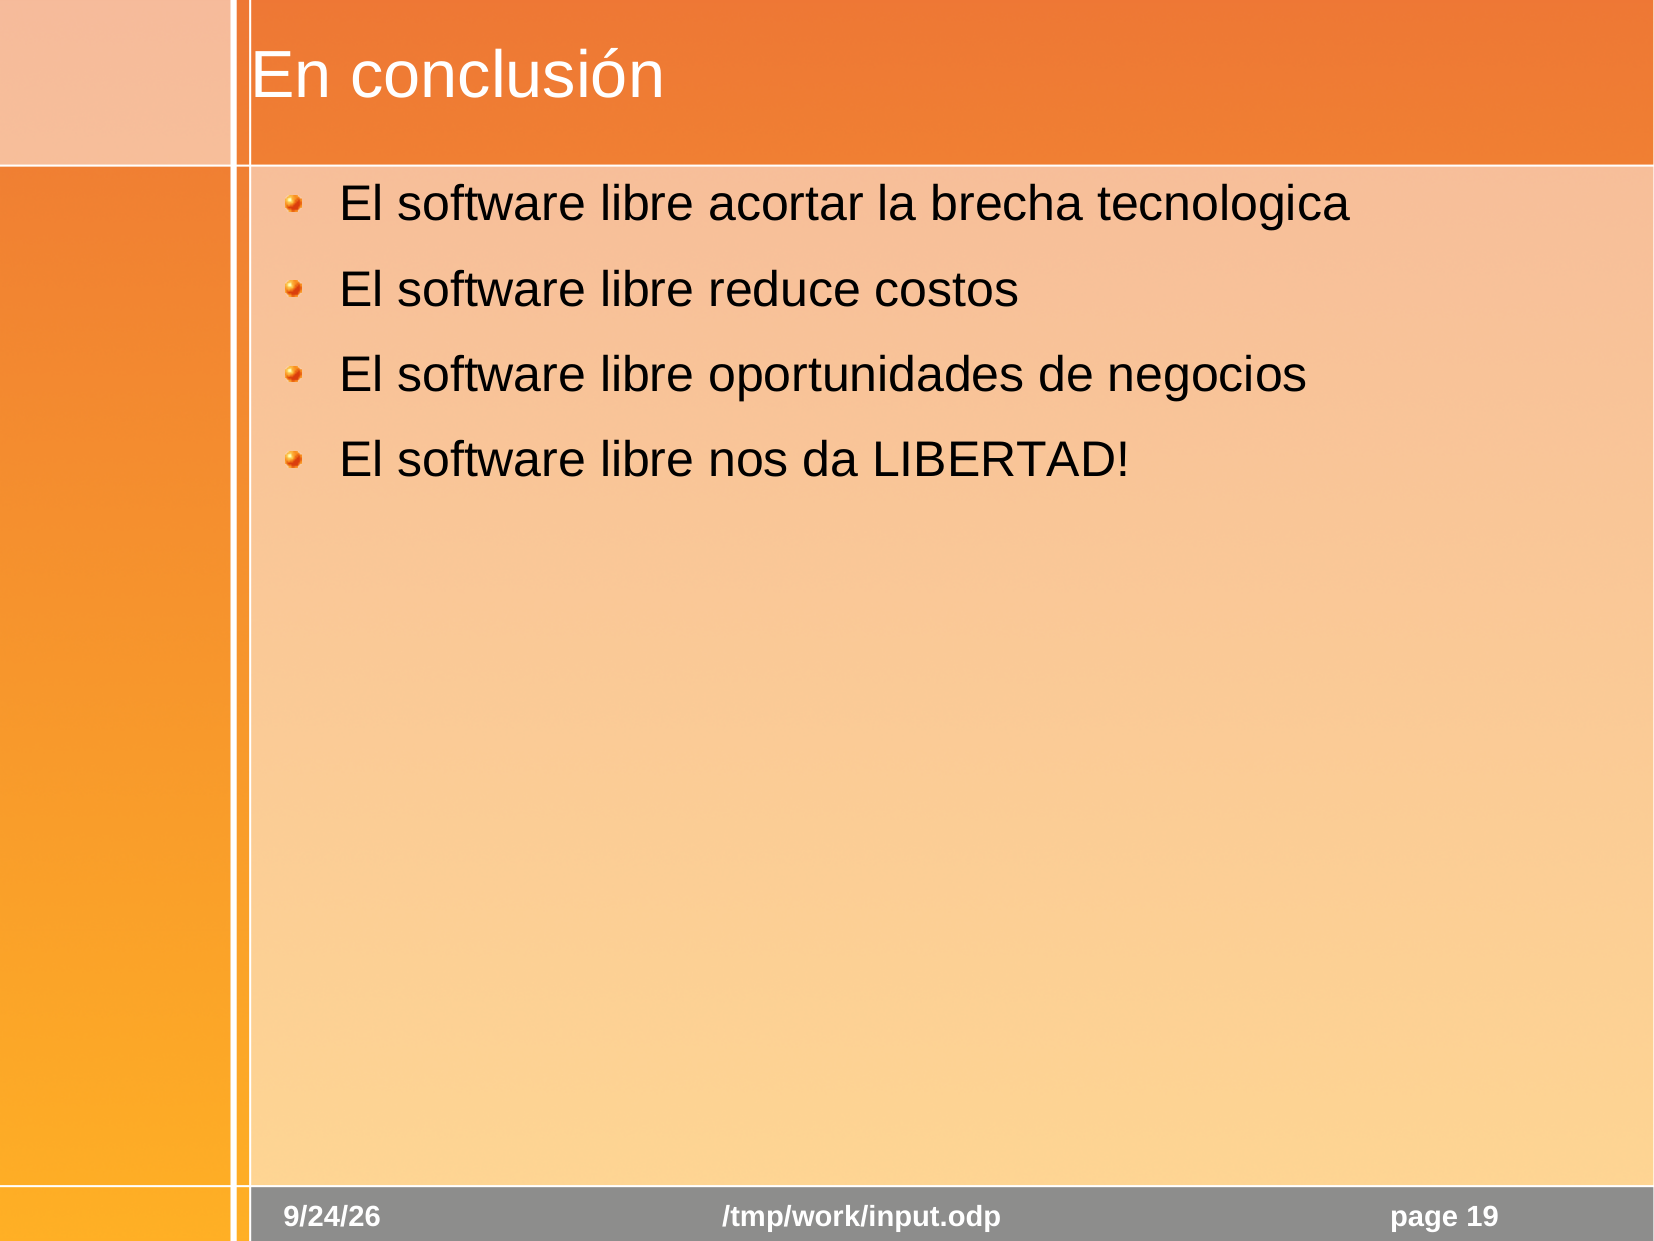

# En conclusión
El software libre acortar la brecha tecnologica
El software libre reduce costos
El software libre oportunidades de negocios
El software libre nos da LIBERTAD!